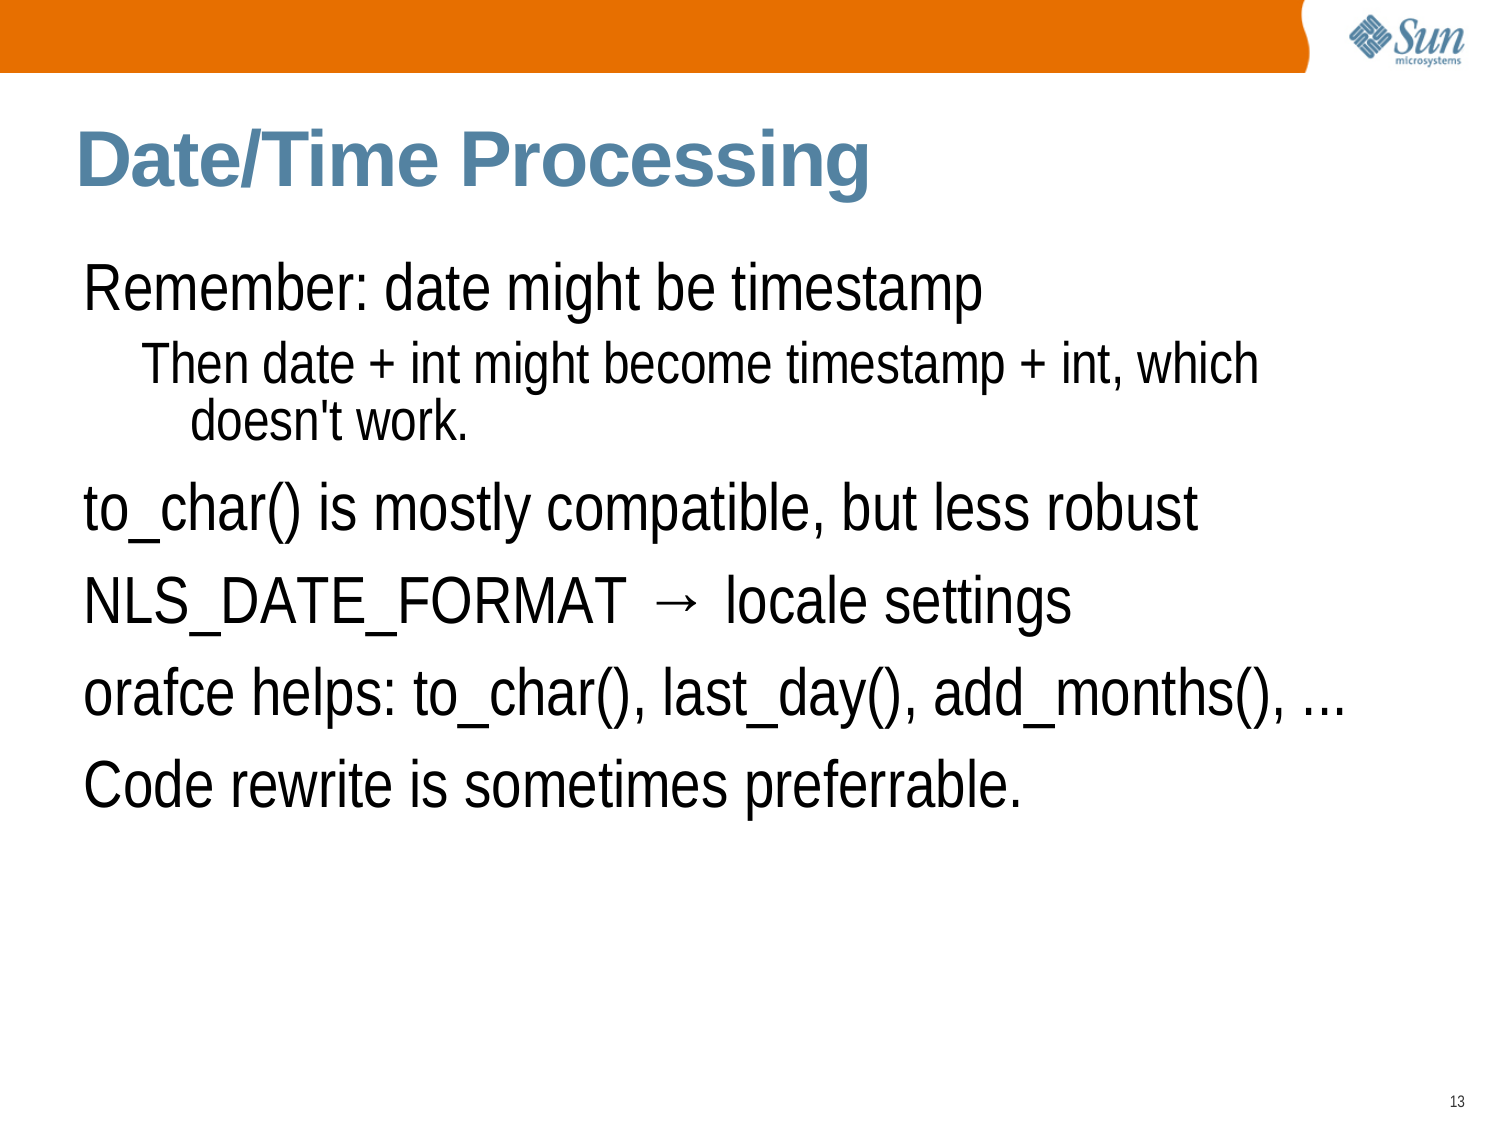

# Date/Time Processing
Remember: date might be timestamp
Then date + int might become timestamp + int, which doesn't work.
to_char() is mostly compatible, but less robust
NLS_DATE_FORMAT → locale settings
orafce helps: to_char(), last_day(), add_months(), ...
Code rewrite is sometimes preferrable.